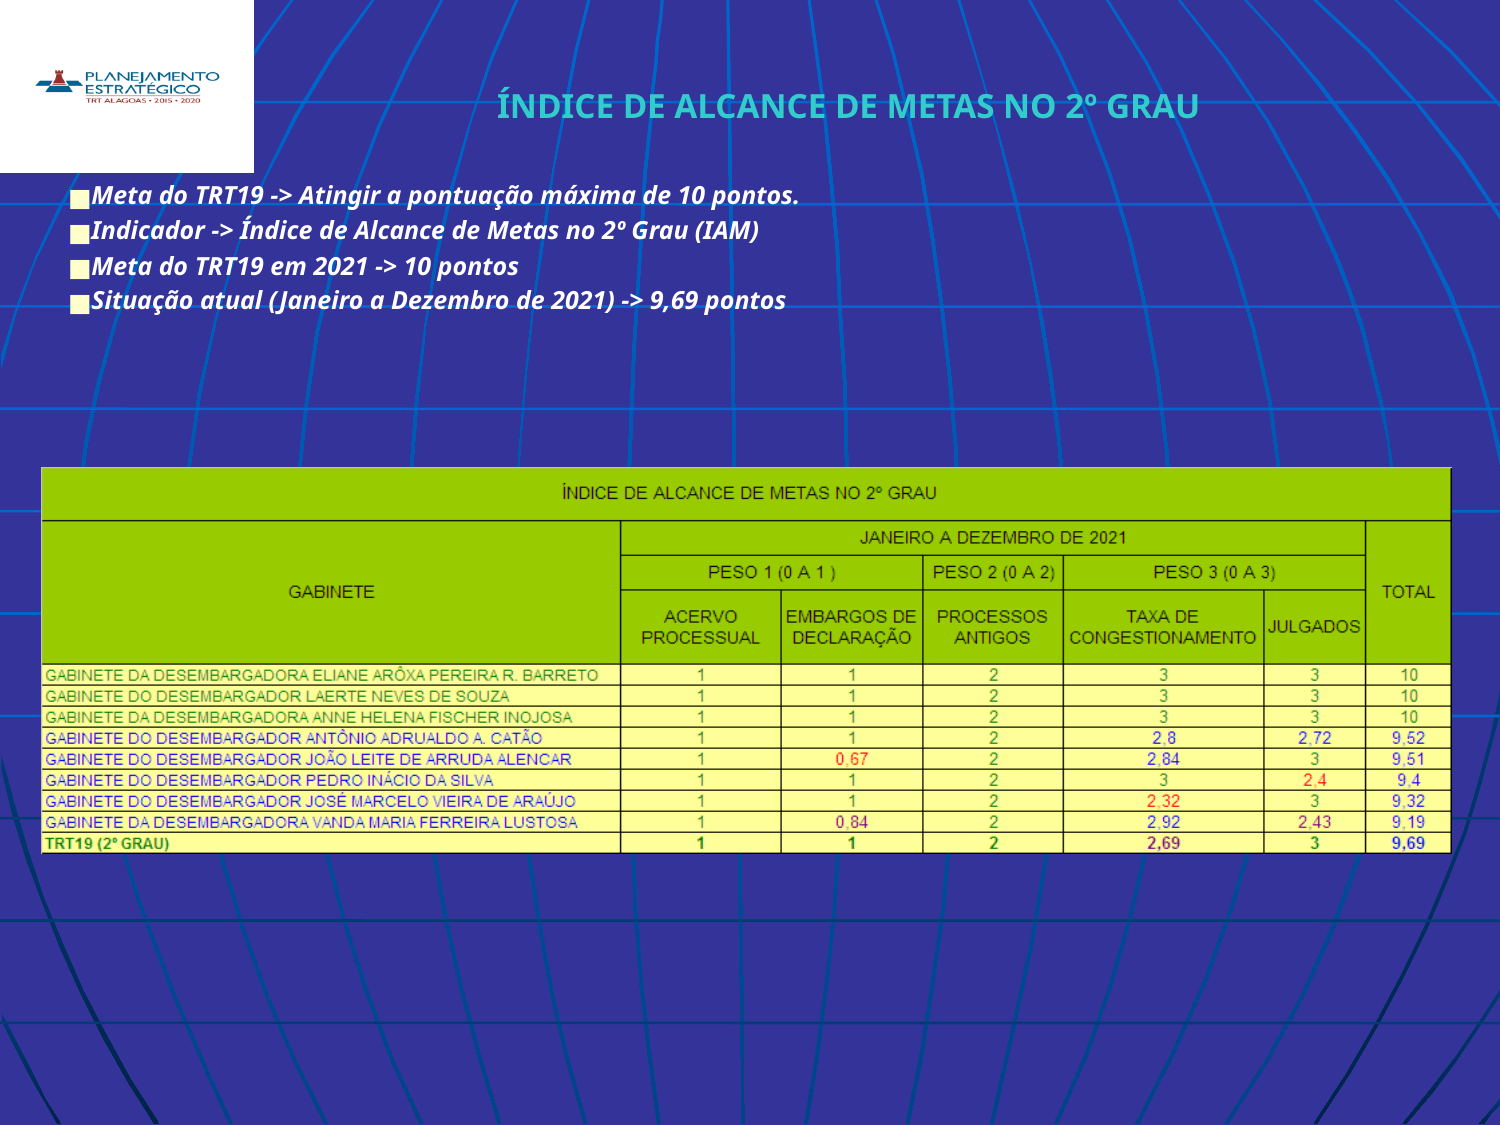

ÍNDICE DE ALCANCE DE METAS NO 2º GRAU
Meta do TRT19 -> Atingir a pontuação máxima de 10 pontos.
Indicador -> Índice de Alcance de Metas no 2º Grau (IAM)
Meta do TRT19 em 2021 -> 10 pontos
Situação atual (Janeiro a Dezembro de 2021) -> 9,69 pontos